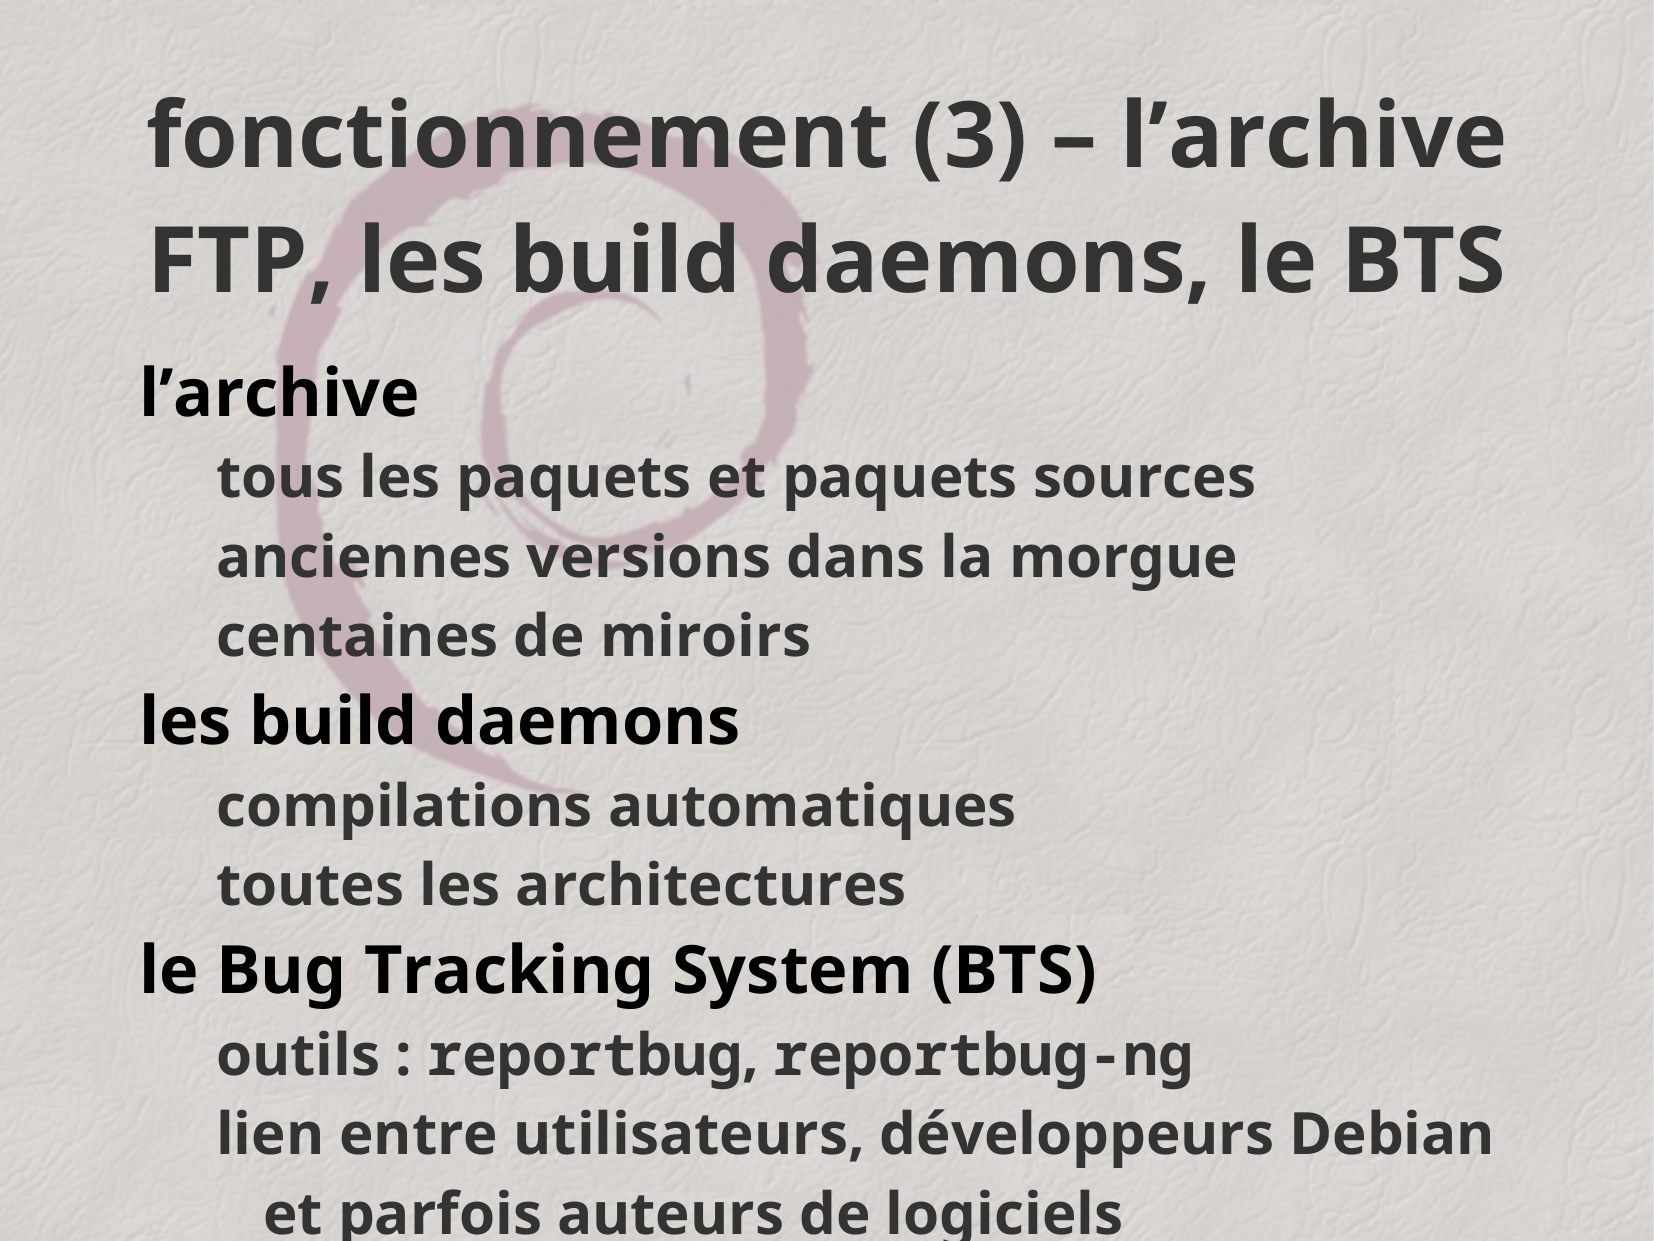

# fonctionnement (3) – l’archive FTP, les build daemons, le BTS
l’archive
tous les paquets et paquets sources
anciennes versions dans la morgue
centaines de miroirs
les build daemons
compilations automatiques
toutes les architectures
le Bug Tracking System (BTS)
outils : reportbug, reportbug-ng
lien entre utilisateurs, développeurs Debian et parfois auteurs de logiciels